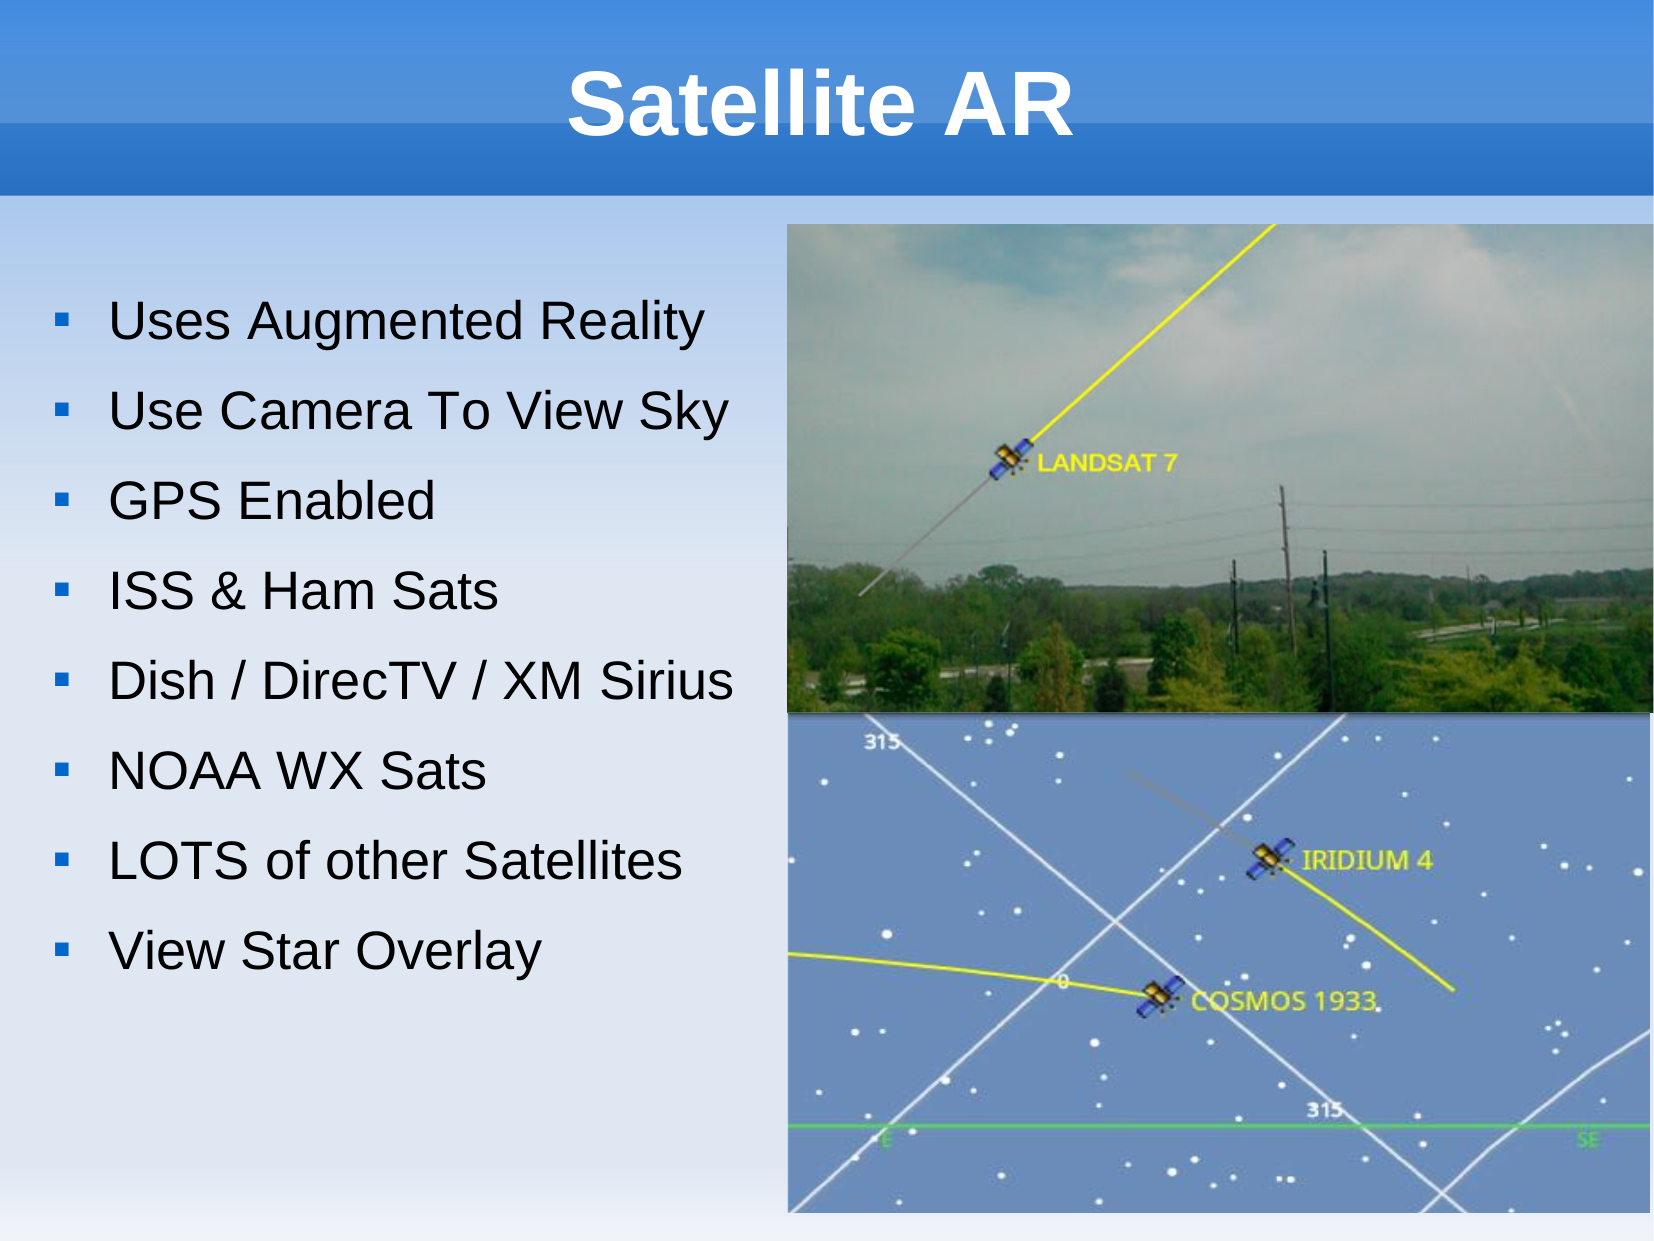

# Satellite AR
Uses Augmented Reality
Use Camera To View Sky
GPS Enabled
ISS & Ham Sats
Dish / DirecTV / XM Sirius
NOAA WX Sats
LOTS of other Satellites
View Star Overlay